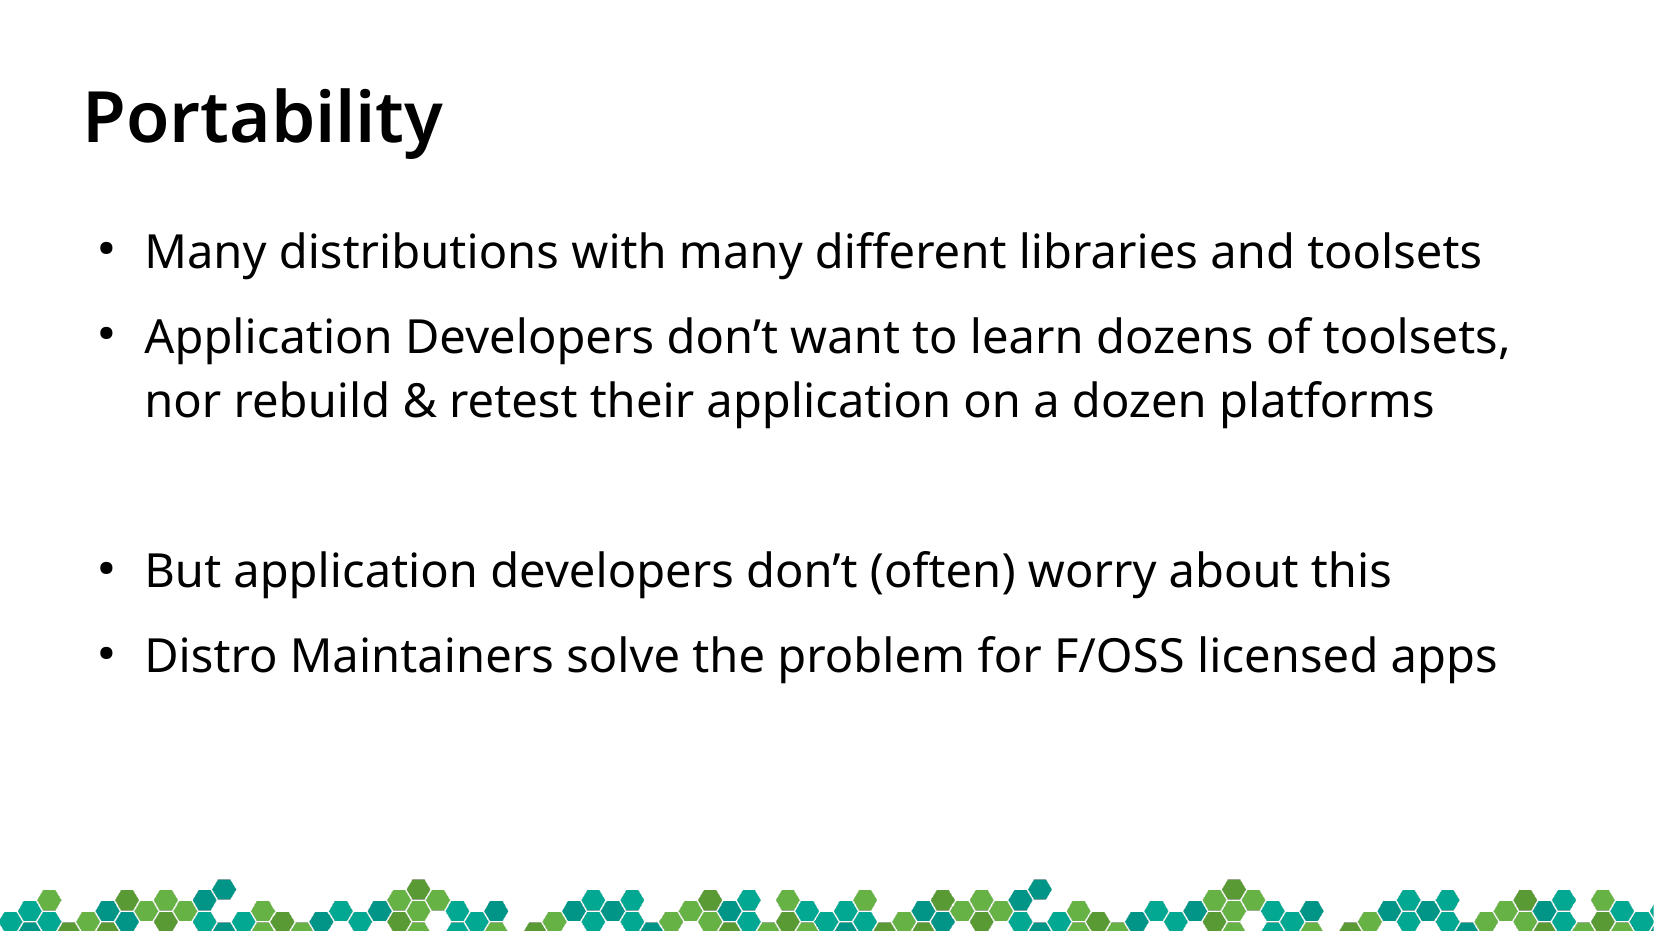

# Portability
Many distributions with many different libraries and toolsets
Application Developers don’t want to learn dozens of toolsets, nor rebuild & retest their application on a dozen platforms
But application developers don’t (often) worry about this
Distro Maintainers solve the problem for F/OSS licensed apps